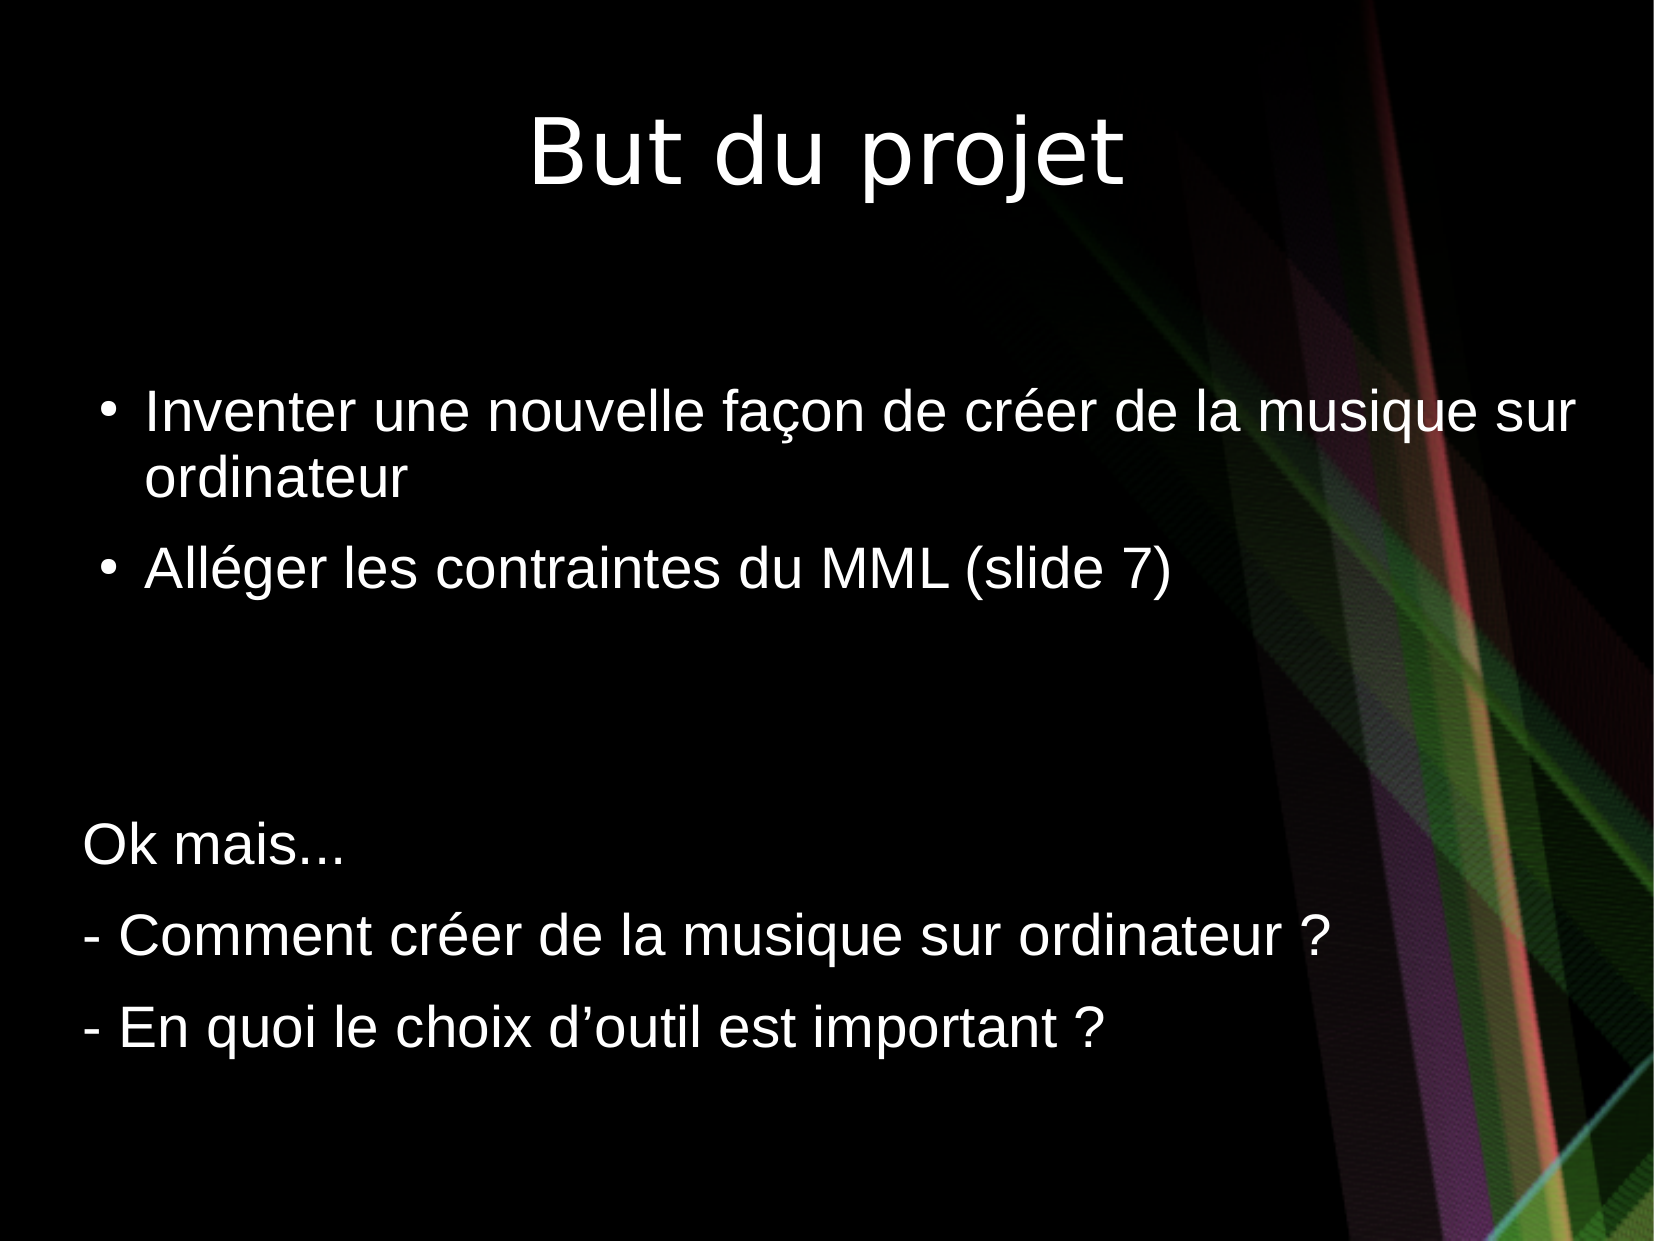

# But du projet
Inventer une nouvelle façon de créer de la musique sur ordinateur
Alléger les contraintes du MML (slide 7)
Ok mais...
- Comment créer de la musique sur ordinateur ?
- En quoi le choix d’outil est important ?